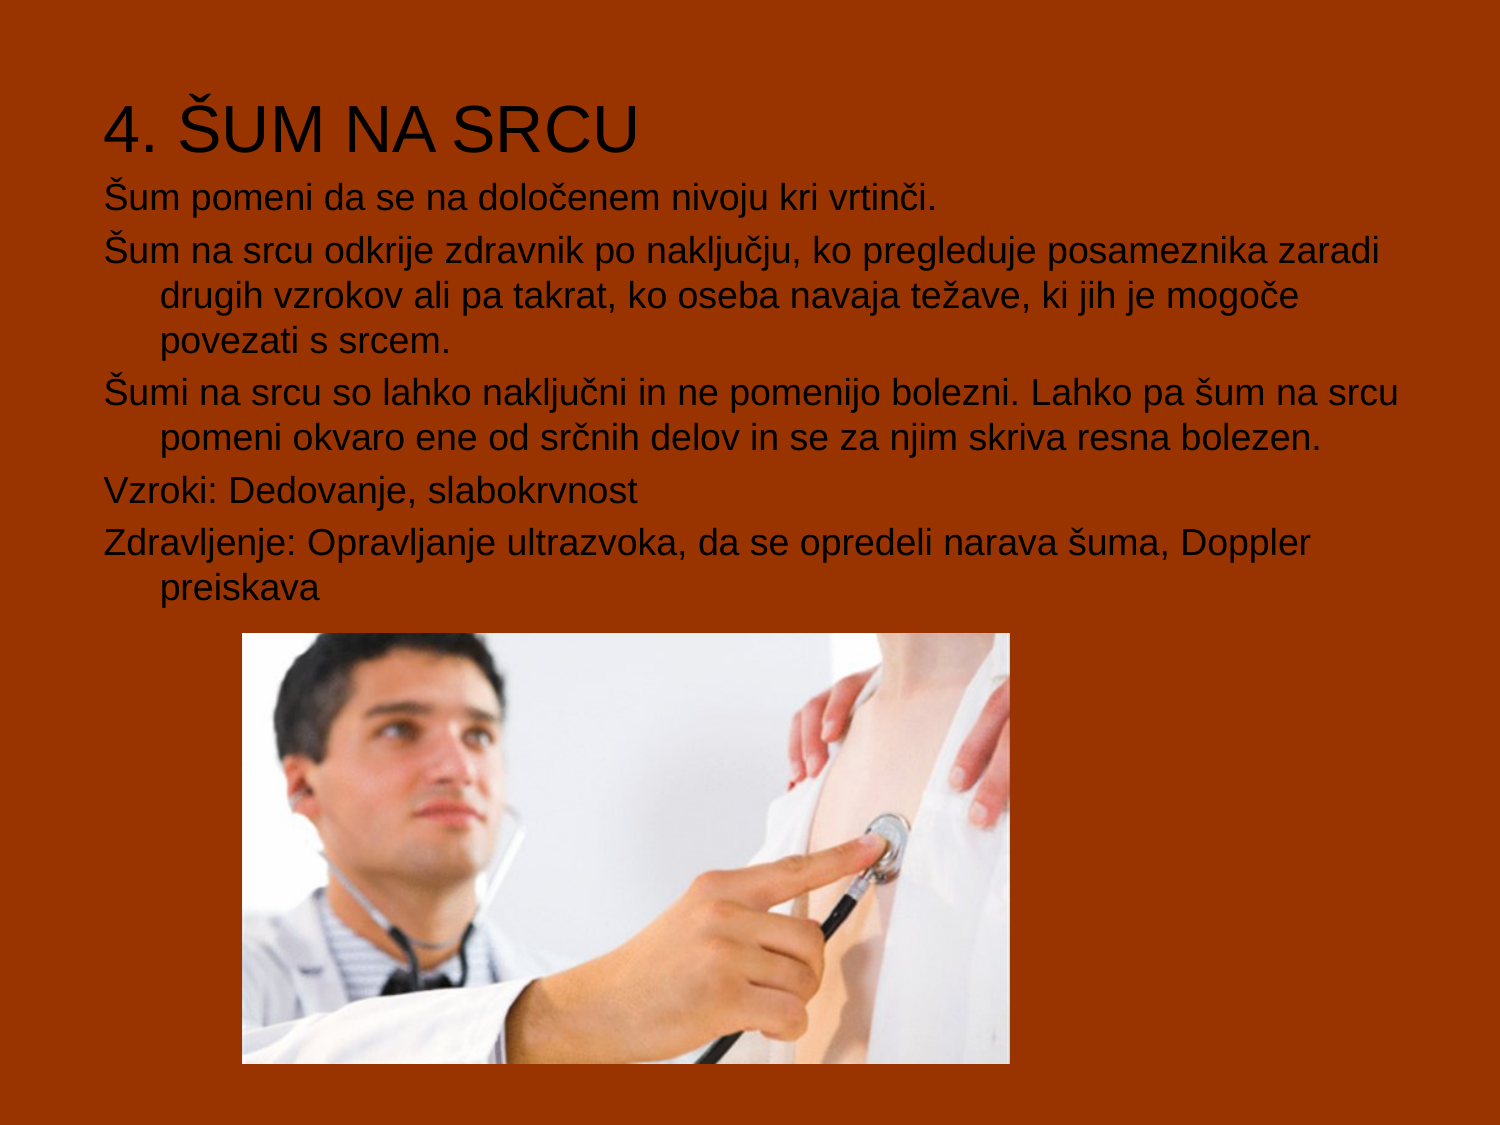

# 4. ŠUM NA SRCU
Šum pomeni da se na določenem nivoju kri vrtinči.
Šum na srcu odkrije zdravnik po naključju, ko pregleduje posameznika zaradi drugih vzrokov ali pa takrat, ko oseba navaja težave, ki jih je mogoče povezati s srcem.
Šumi na srcu so lahko naključni in ne pomenijo bolezni. Lahko pa šum na srcu pomeni okvaro ene od srčnih delov in se za njim skriva resna bolezen.
Vzroki: Dedovanje, slabokrvnost
Zdravljenje: Opravljanje ultrazvoka, da se opredeli narava šuma, Doppler preiskava